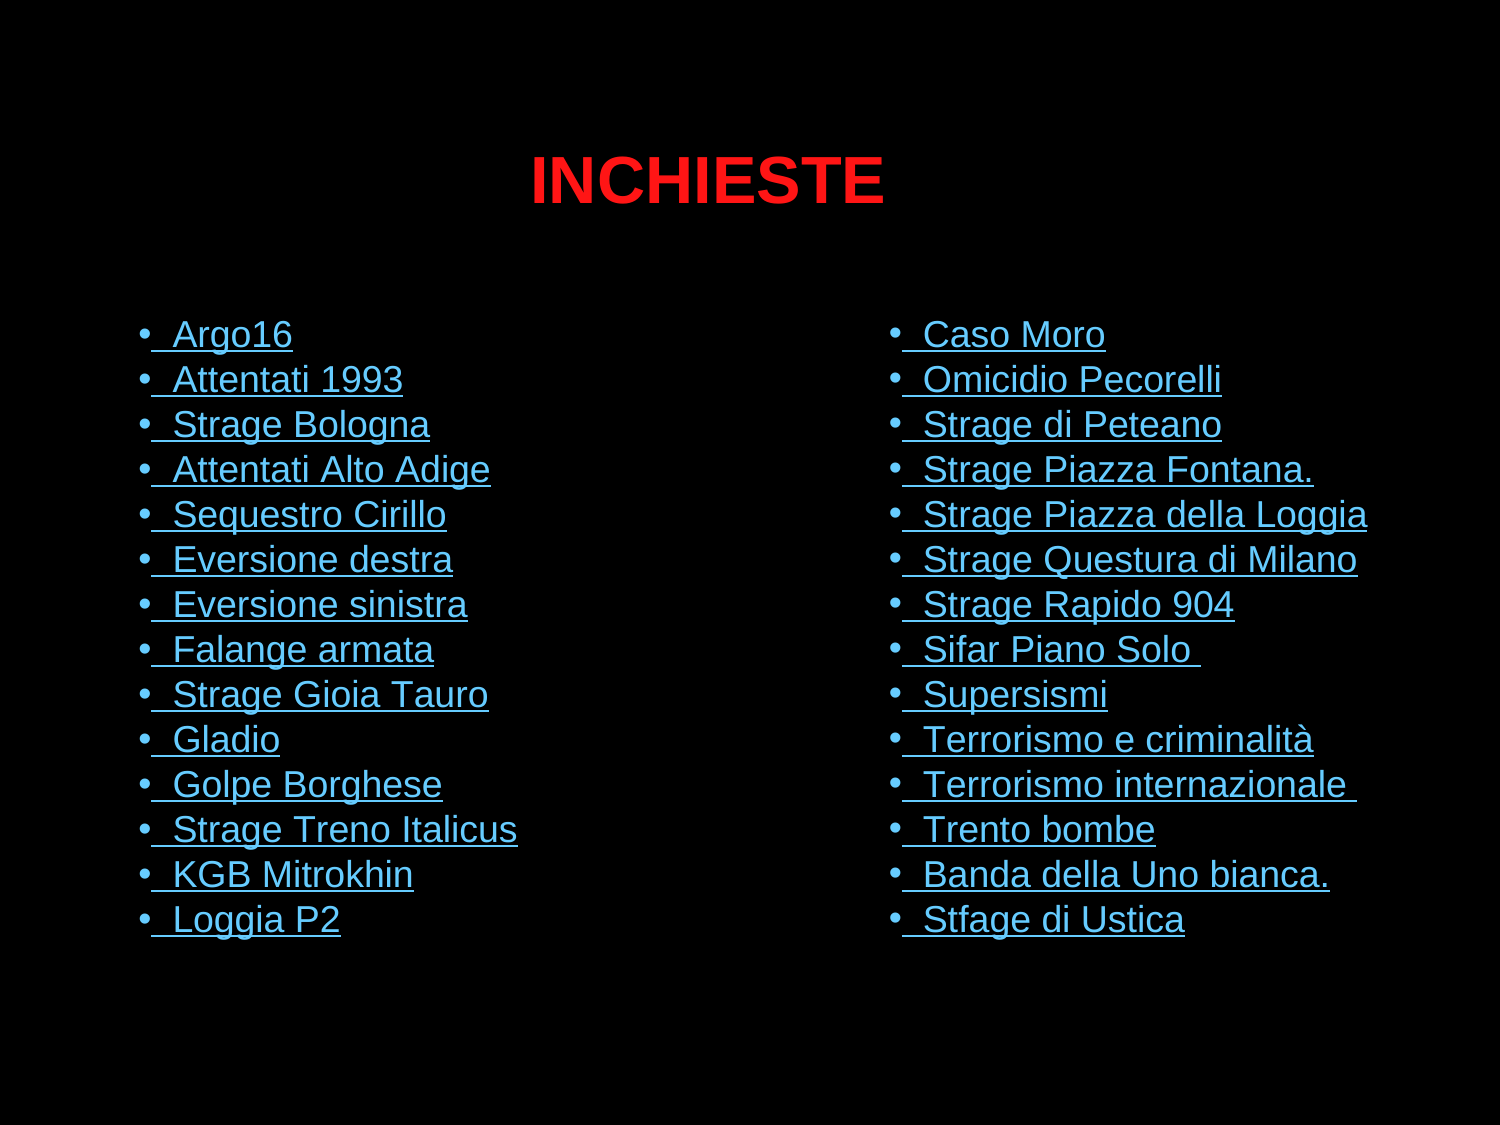

INCHIESTE
 Caso Moro
 Omicidio Pecorelli
 Strage di Peteano
 Strage Piazza Fontana.
 Strage Piazza della Loggia
 Strage Questura di Milano
 Strage Rapido 904
 Sifar Piano Solo
 Supersismi
 Terrorismo e criminalità
 Terrorismo internazionale
 Trento bombe
 Banda della Uno bianca.
 Stfage di Ustica
 Argo16
 Attentati 1993
 Strage Bologna
 Attentati Alto Adige
 Sequestro Cirillo
 Eversione destra
 Eversione sinistra
 Falange armata
 Strage Gioia Tauro
 Gladio
 Golpe Borghese
 Strage Treno Italicus
 KGB Mitrokhin
 Loggia P2